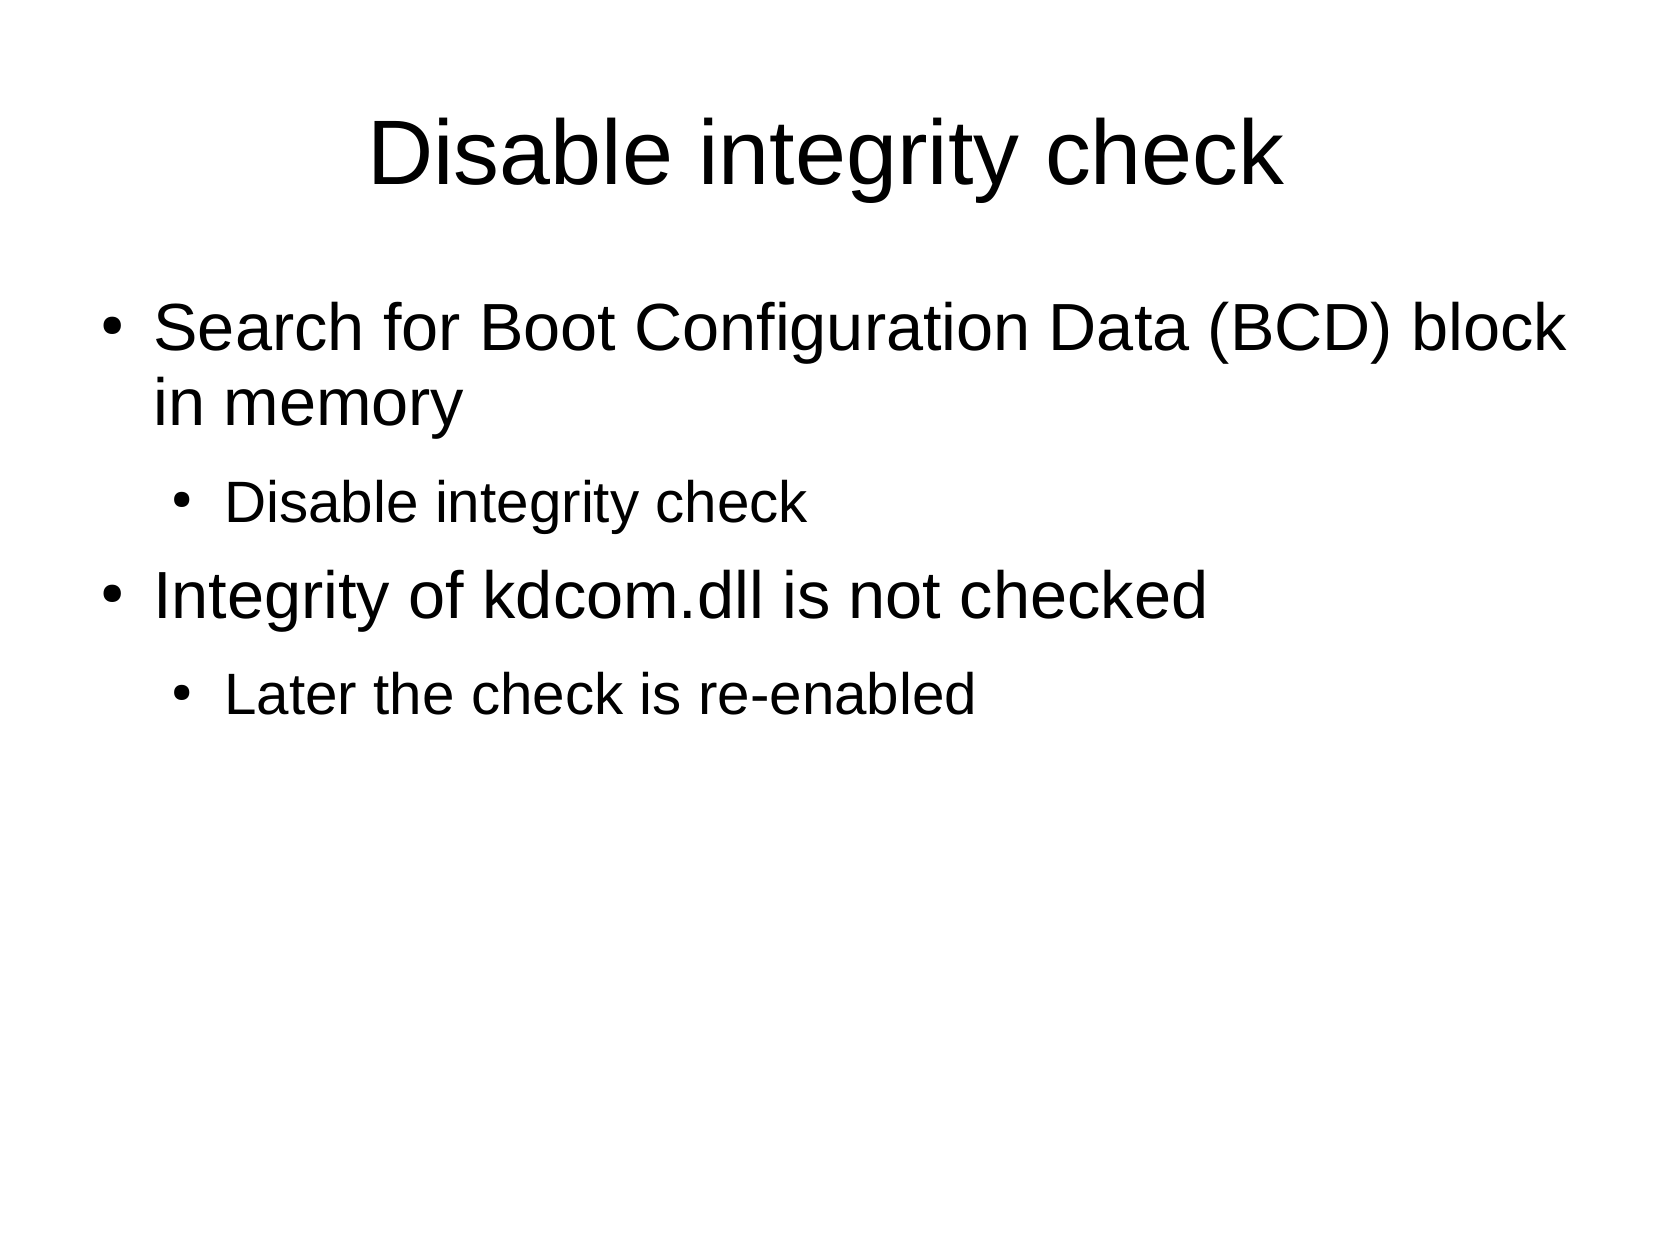

# Disable integrity check
Search for Boot Configuration Data (BCD) block in memory
Disable integrity check
Integrity of kdcom.dll is not checked
Later the check is re-enabled